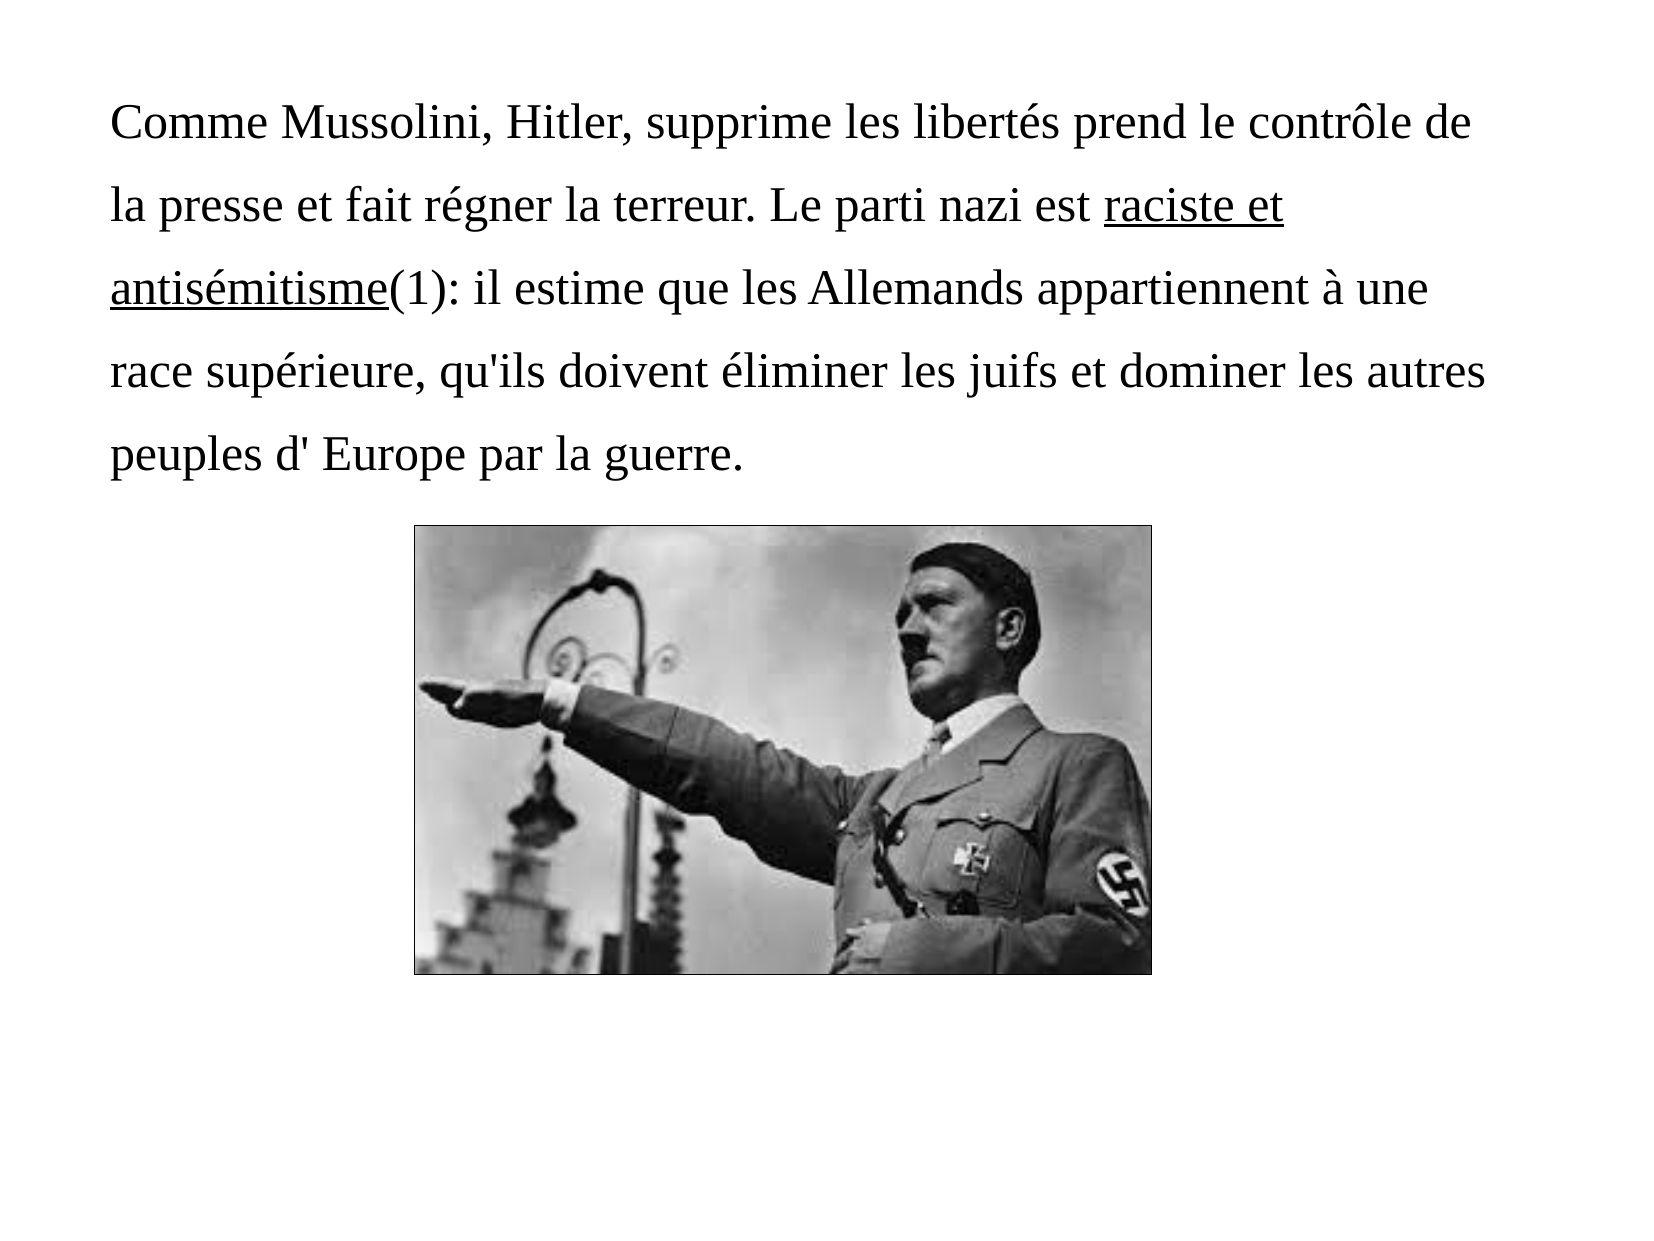

Comme Mussolini, Hitler, supprime les libertés prend le contrôle de la presse et fait régner la terreur. Le parti nazi est raciste et antisémitisme(1): il estime que les Allemands appartiennent à une race supérieure, qu'ils doivent éliminer les juifs et dominer les autres peuples d' Europe par la guerre.